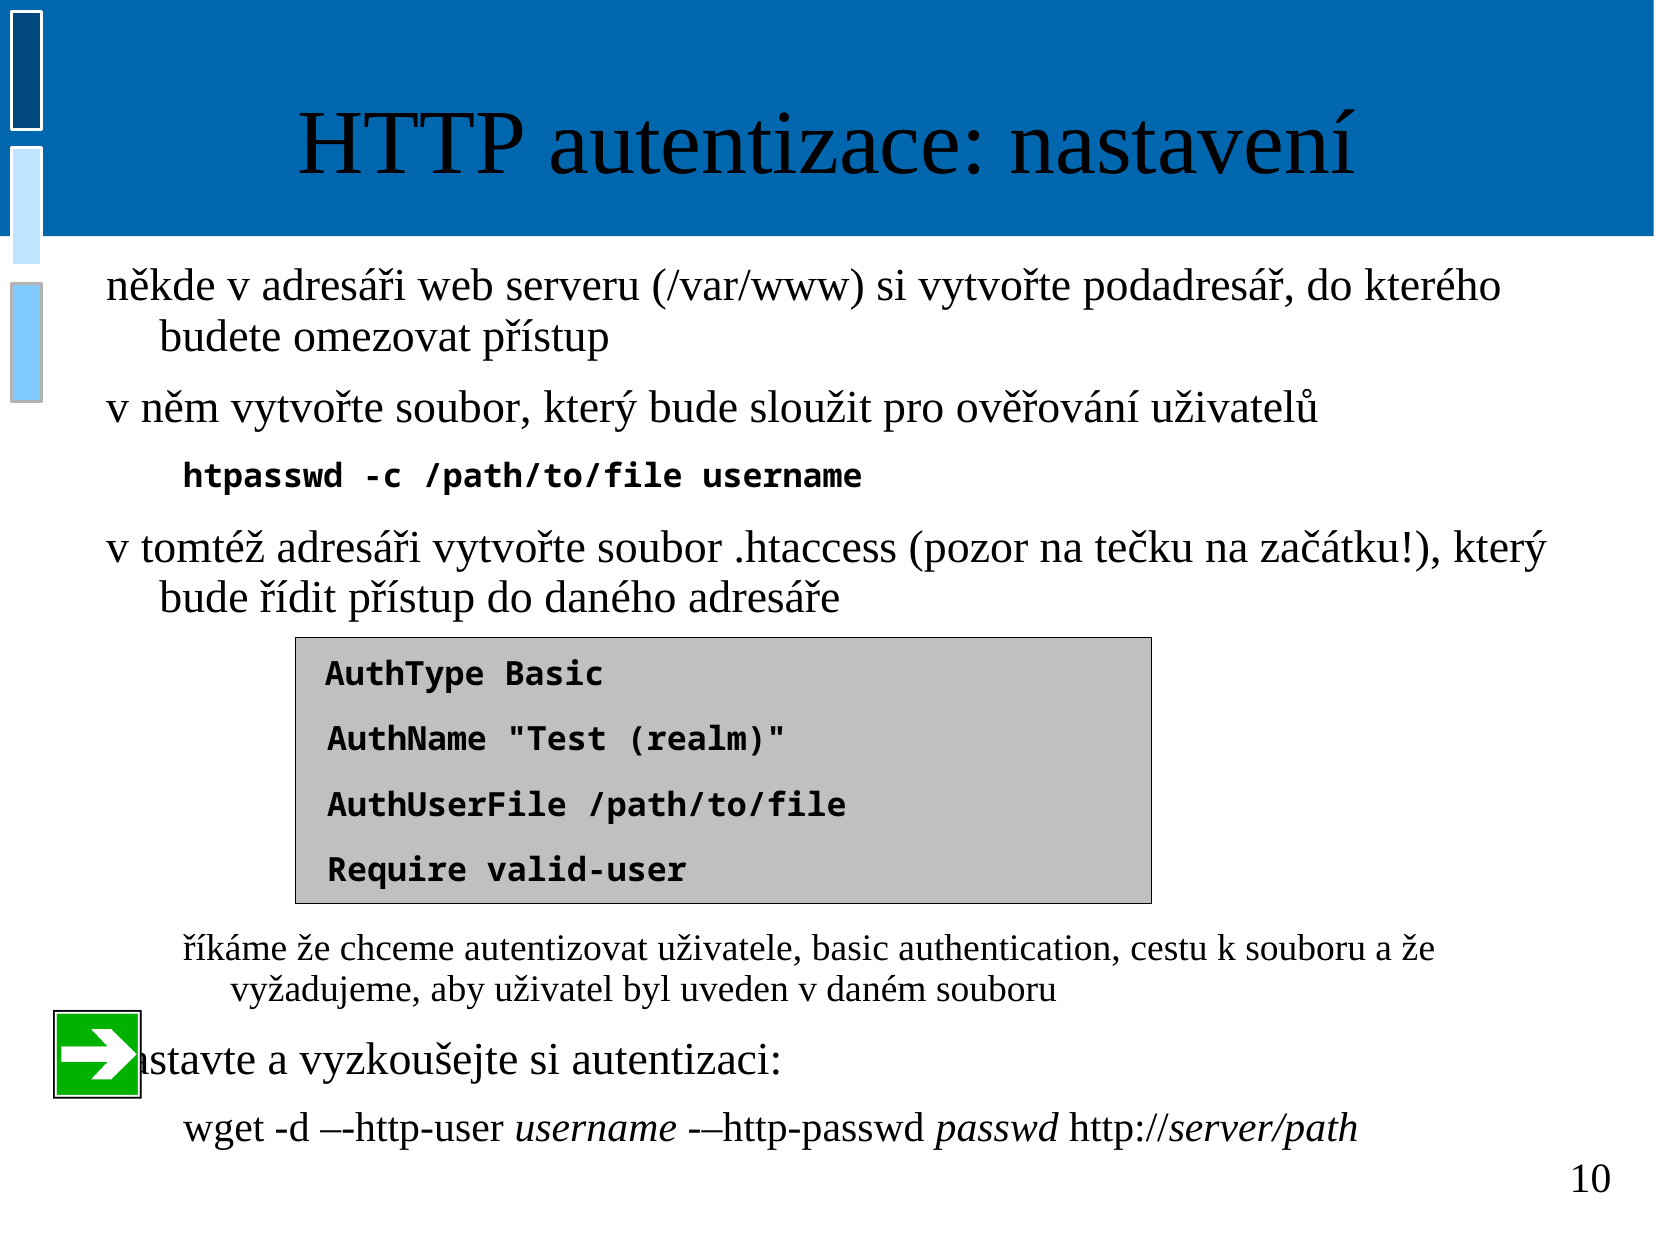

# HTTP autentizace: nastavení
někde v adresáři web serveru (/var/www) si vytvořte podadresář, do kterého budete omezovat přístup
v něm vytvořte soubor, který bude sloužit pro ověřování uživatelů
htpasswd -c /path/to/file username
v tomtéž adresáři vytvořte soubor .htaccess (pozor na tečku na začátku!), který bude řídit přístup do daného adresáře
říkáme že chceme autentizovat uživatele, basic authentication, cestu k souboru a že vyžadujeme, aby uživatel byl uveden v daném souboru
nastavte a vyzkoušejte si autentizaci:
wget -d –-http-user username -–http-passwd passwd http://server/path
AuthType Basic
 AuthName "Test (realm)"
 AuthUserFile /path/to/file
 Require valid-user